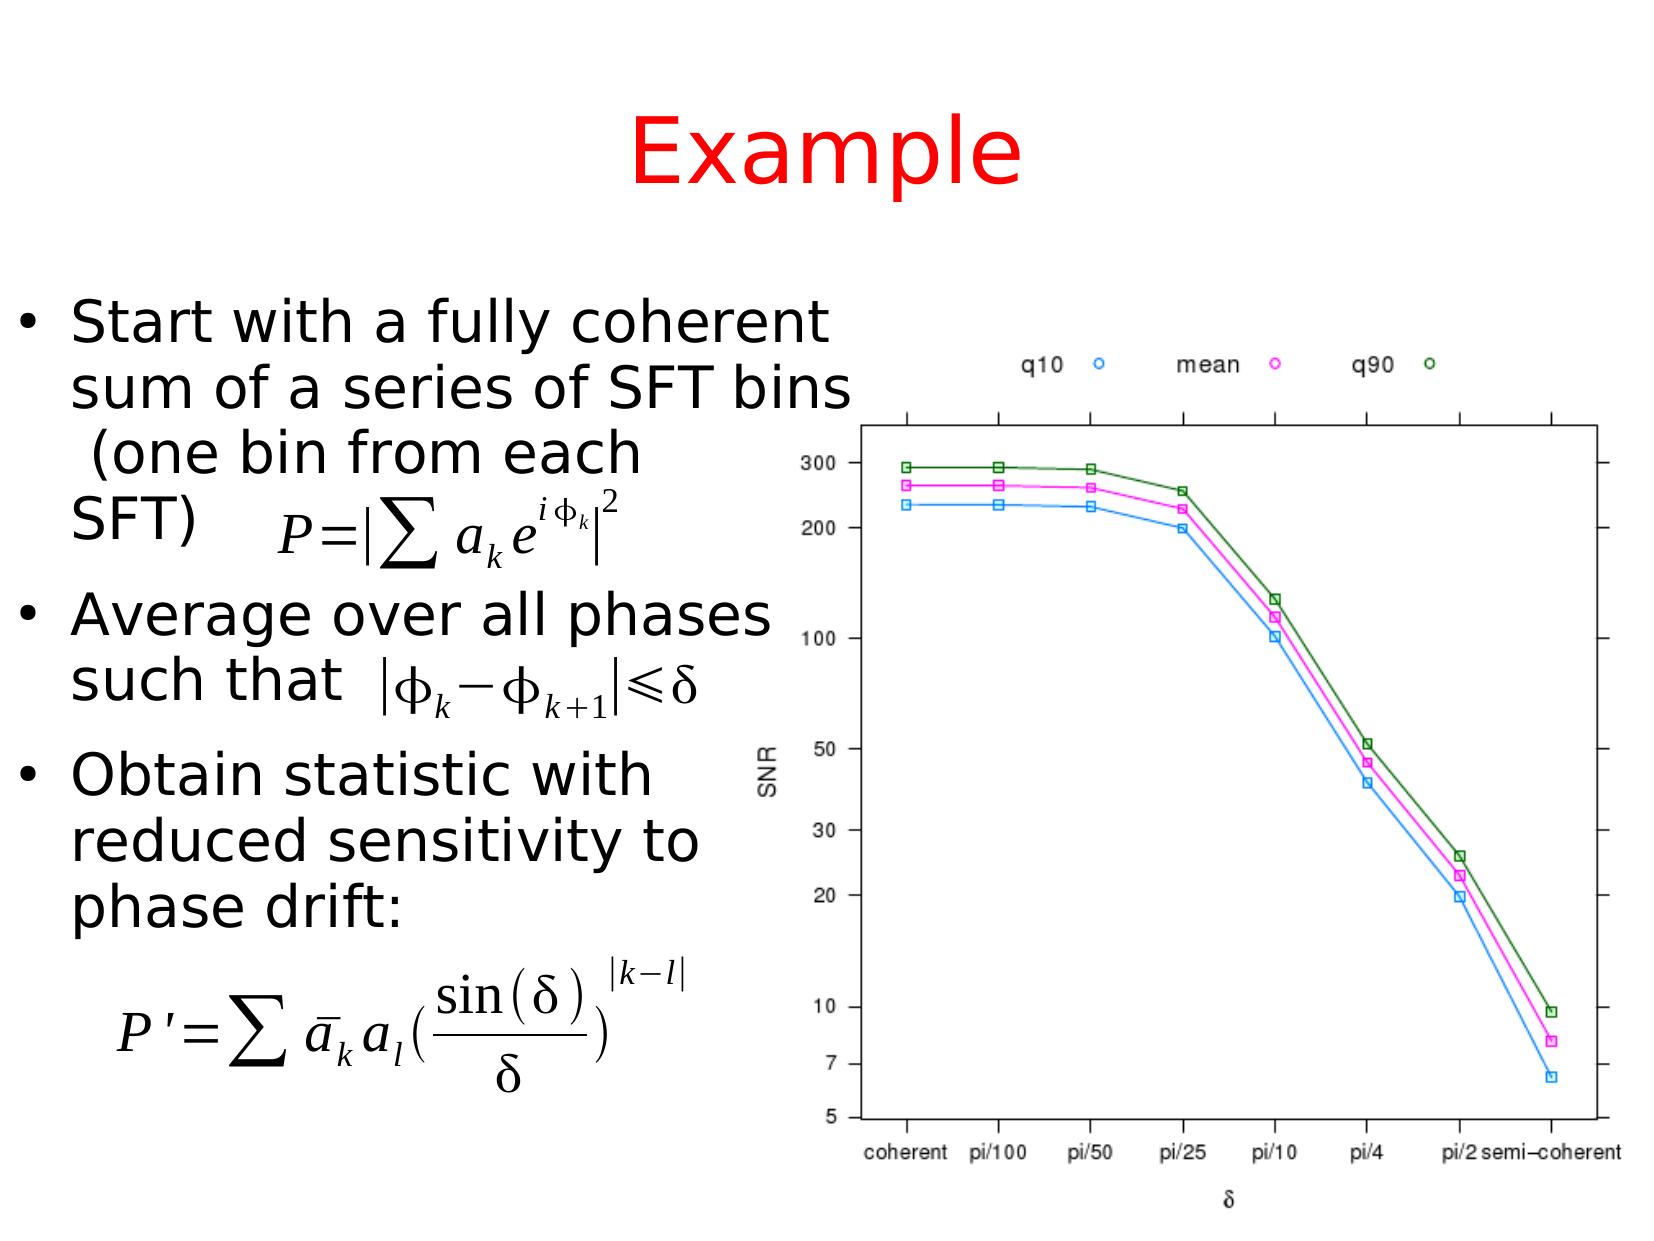

# Example
Start with a fully coherent sum of a series of SFT bins (one bin from each SFT)
Average over all phases such that
Obtain statistic with reduced sensitivity to phase drift: